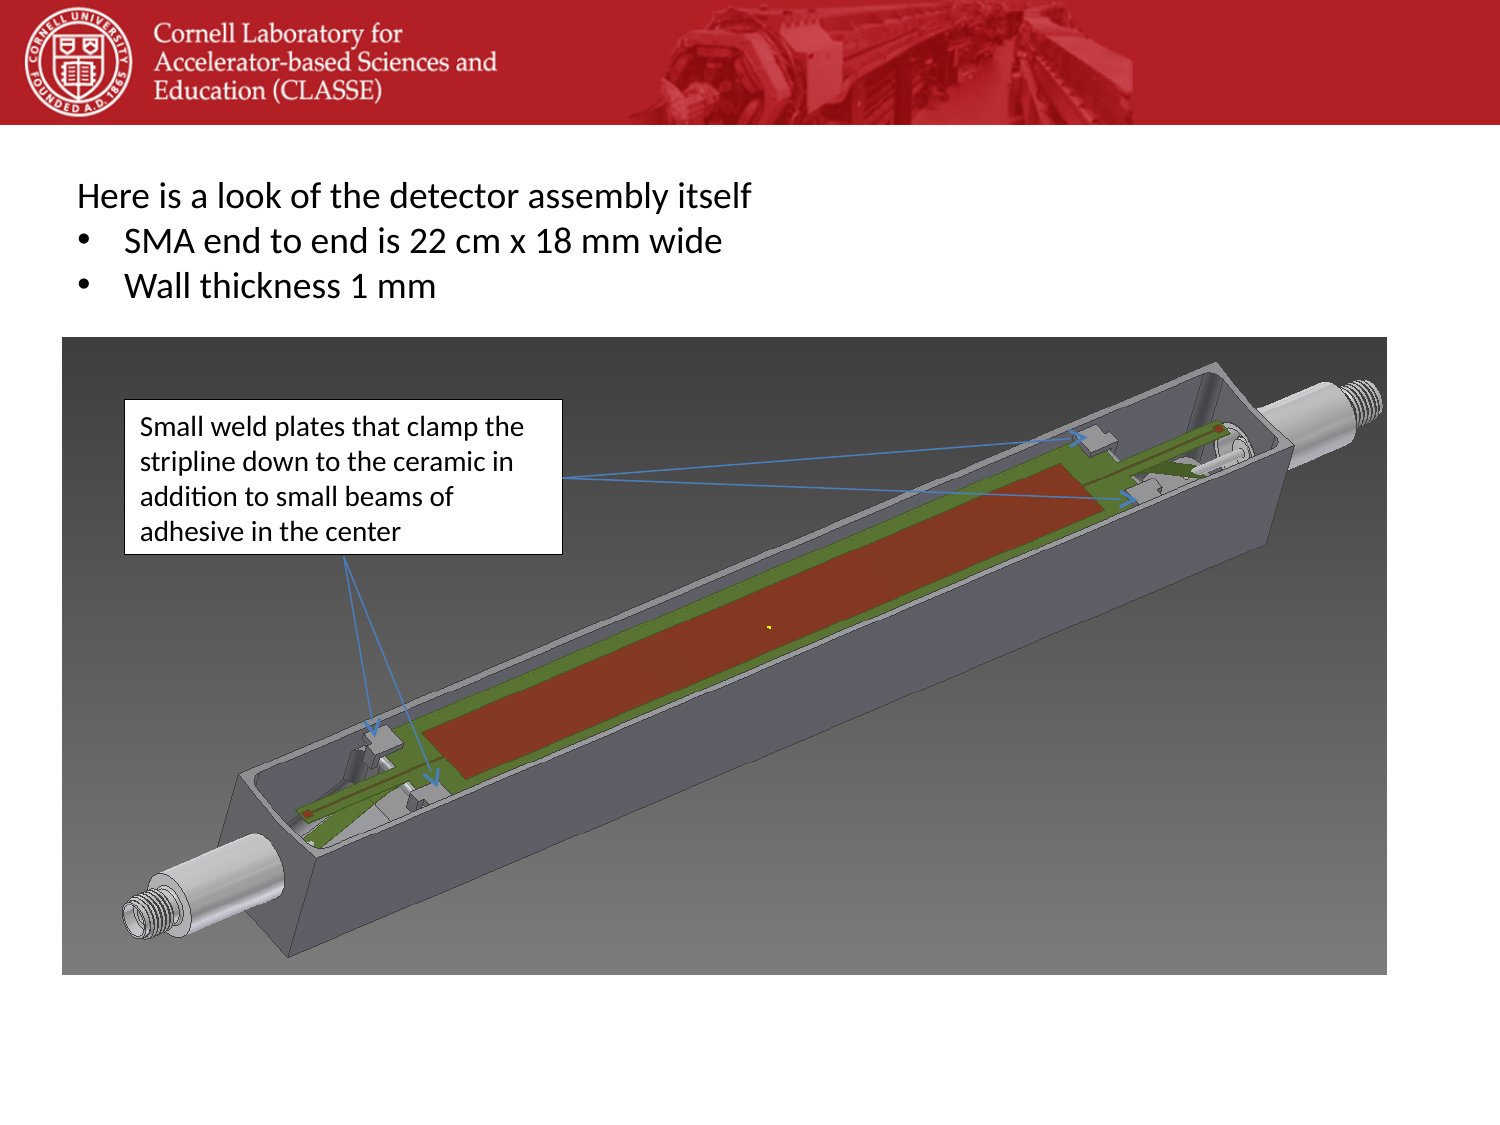

Here is a look of the detector assembly itself
SMA end to end is 22 cm x 18 mm wide
Wall thickness 1 mm
Small weld plates that clamp the stripline down to the ceramic in addition to small beams of adhesive in the center